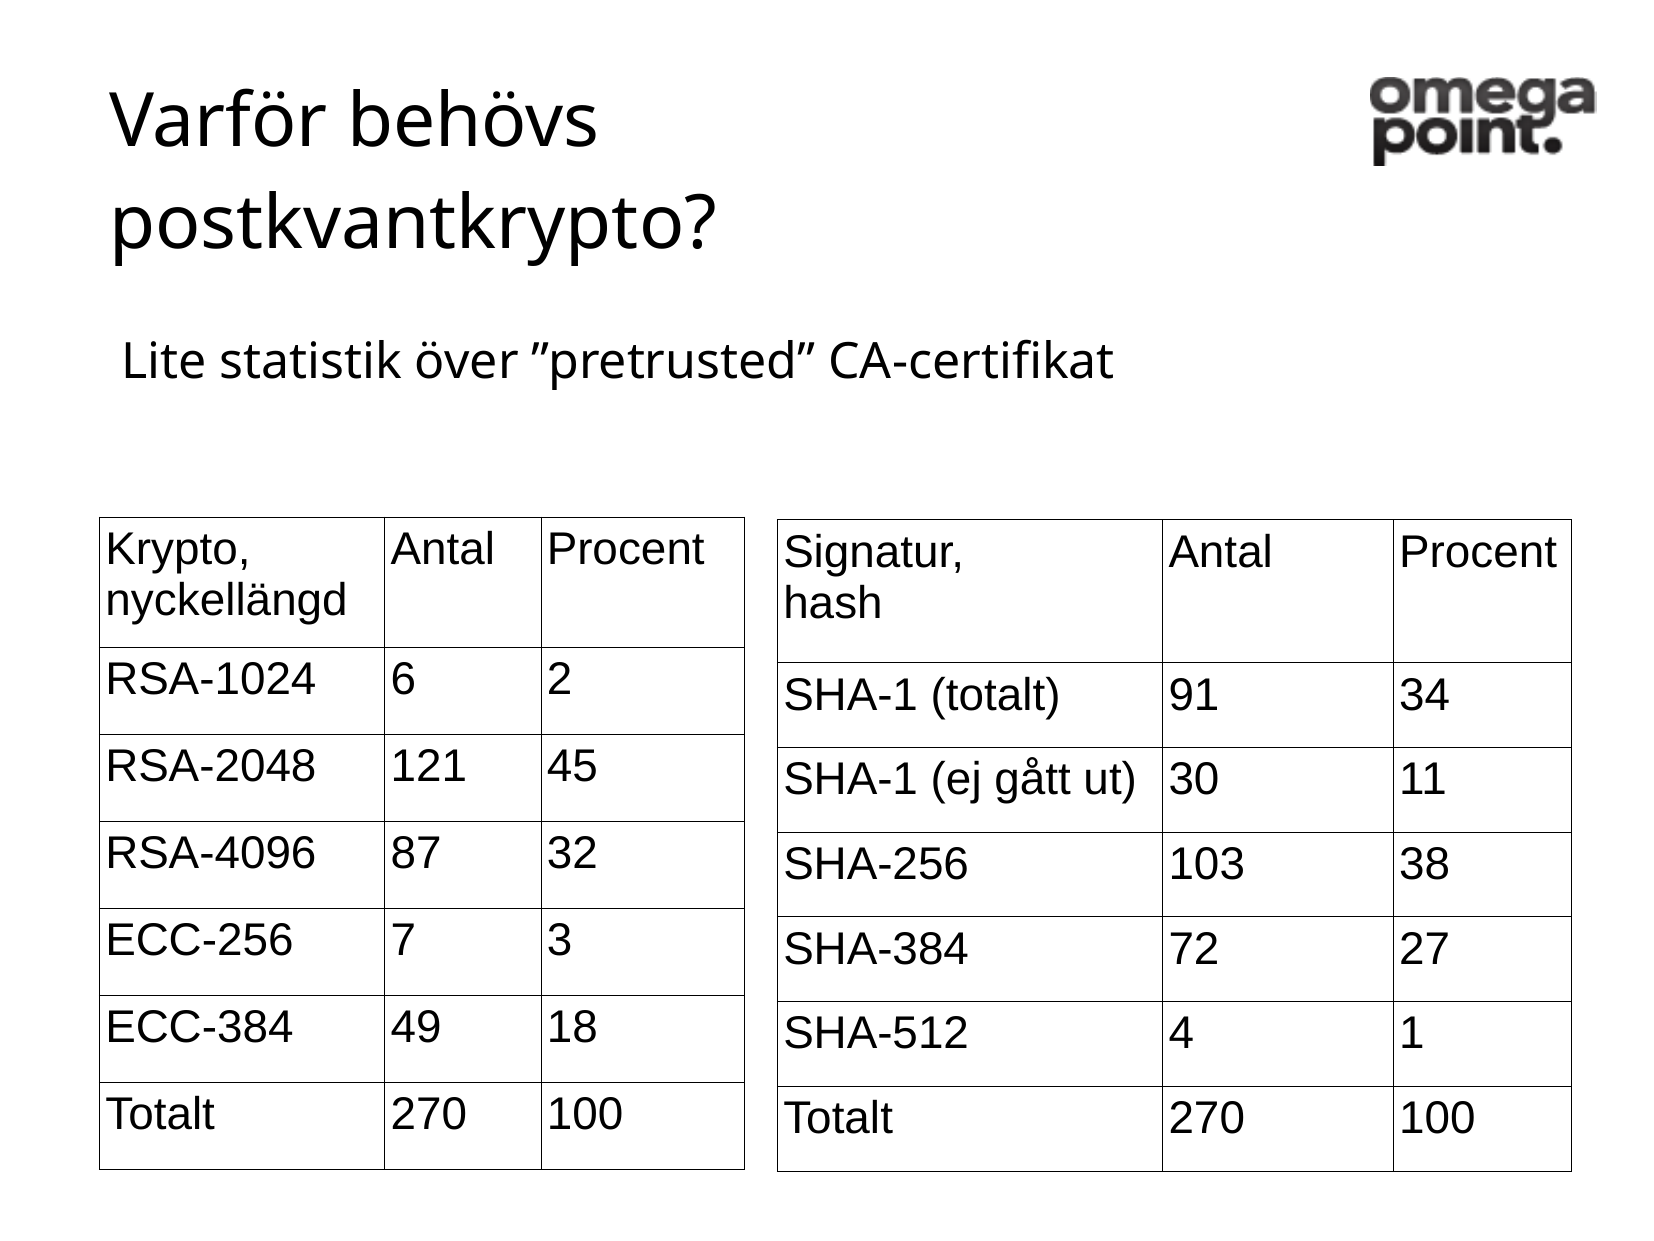

Varför behövs postkvantkrypto?
Lite statistik över ”pretrusted” CA-certifikat
| Krypto, nyckellängd | Antal | Procent |
| --- | --- | --- |
| RSA-1024 | 6 | 2 |
| RSA-2048 | 121 | 45 |
| RSA-4096 | 87 | 32 |
| ECC-256 | 7 | 3 |
| ECC-384 | 49 | 18 |
| Totalt | 270 | 100 |
| Signatur, hash | Antal | Procent |
| --- | --- | --- |
| SHA-1 (totalt) | 91 | 34 |
| SHA-1 (ej gått ut) | 30 | 11 |
| SHA-256 | 103 | 38 |
| SHA-384 | 72 | 27 |
| SHA-512 | 4 | 1 |
| Totalt | 270 | 100 |